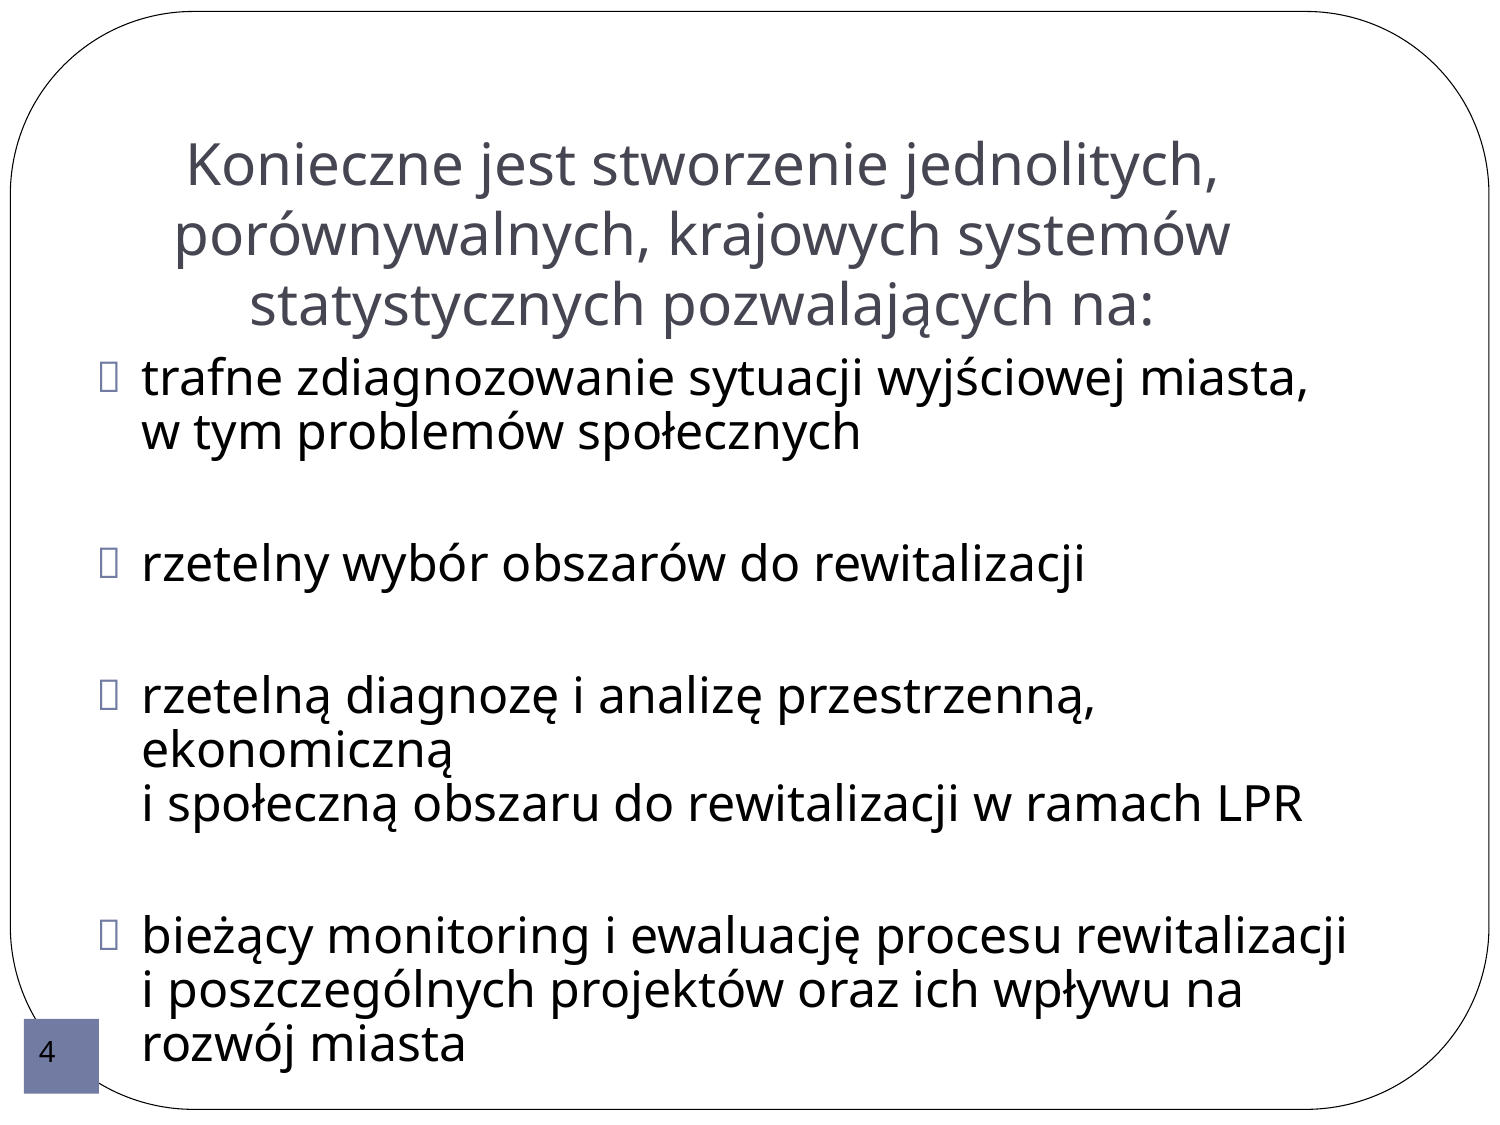

# Konieczne jest stworzenie jednolitych, porównywalnych, krajowych systemów statystycznych pozwalających na:
trafne zdiagnozowanie sytuacji wyjściowej miasta,
w tym problemów społecznych
rzetelny wybór obszarów do rewitalizacji
rzetelną diagnozę i analizę przestrzenną, ekonomiczną
i społeczną obszaru do rewitalizacji w ramach LPR
bieżący monitoring i ewaluację procesu rewitalizacji
i poszczególnych projektów oraz ich wpływu na rozwój miasta